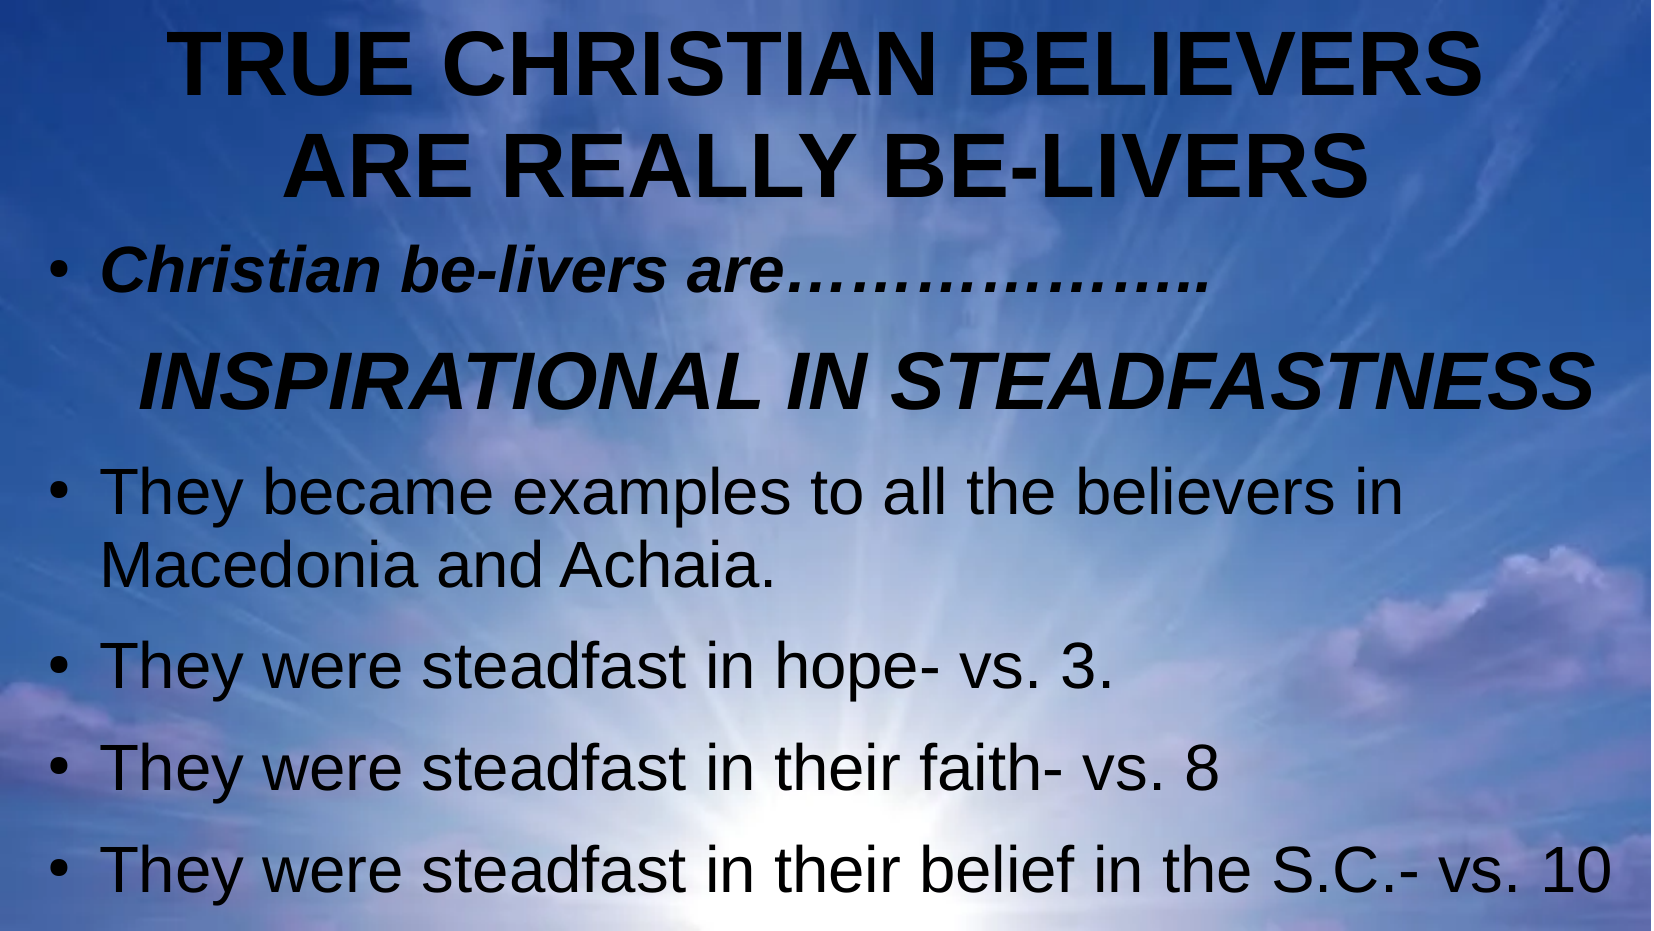

# TRUE CHRISTIAN BELIEVERS ARE REALLY BE-LIVERS
Christian be-livers are………………..
INSPIRATIONAL IN STEADFASTNESS
They became examples to all the believers in Macedonia and Achaia.
They were steadfast in hope- vs. 3.
They were steadfast in their faith- vs. 8
They were steadfast in their belief in the S.C.- vs. 10